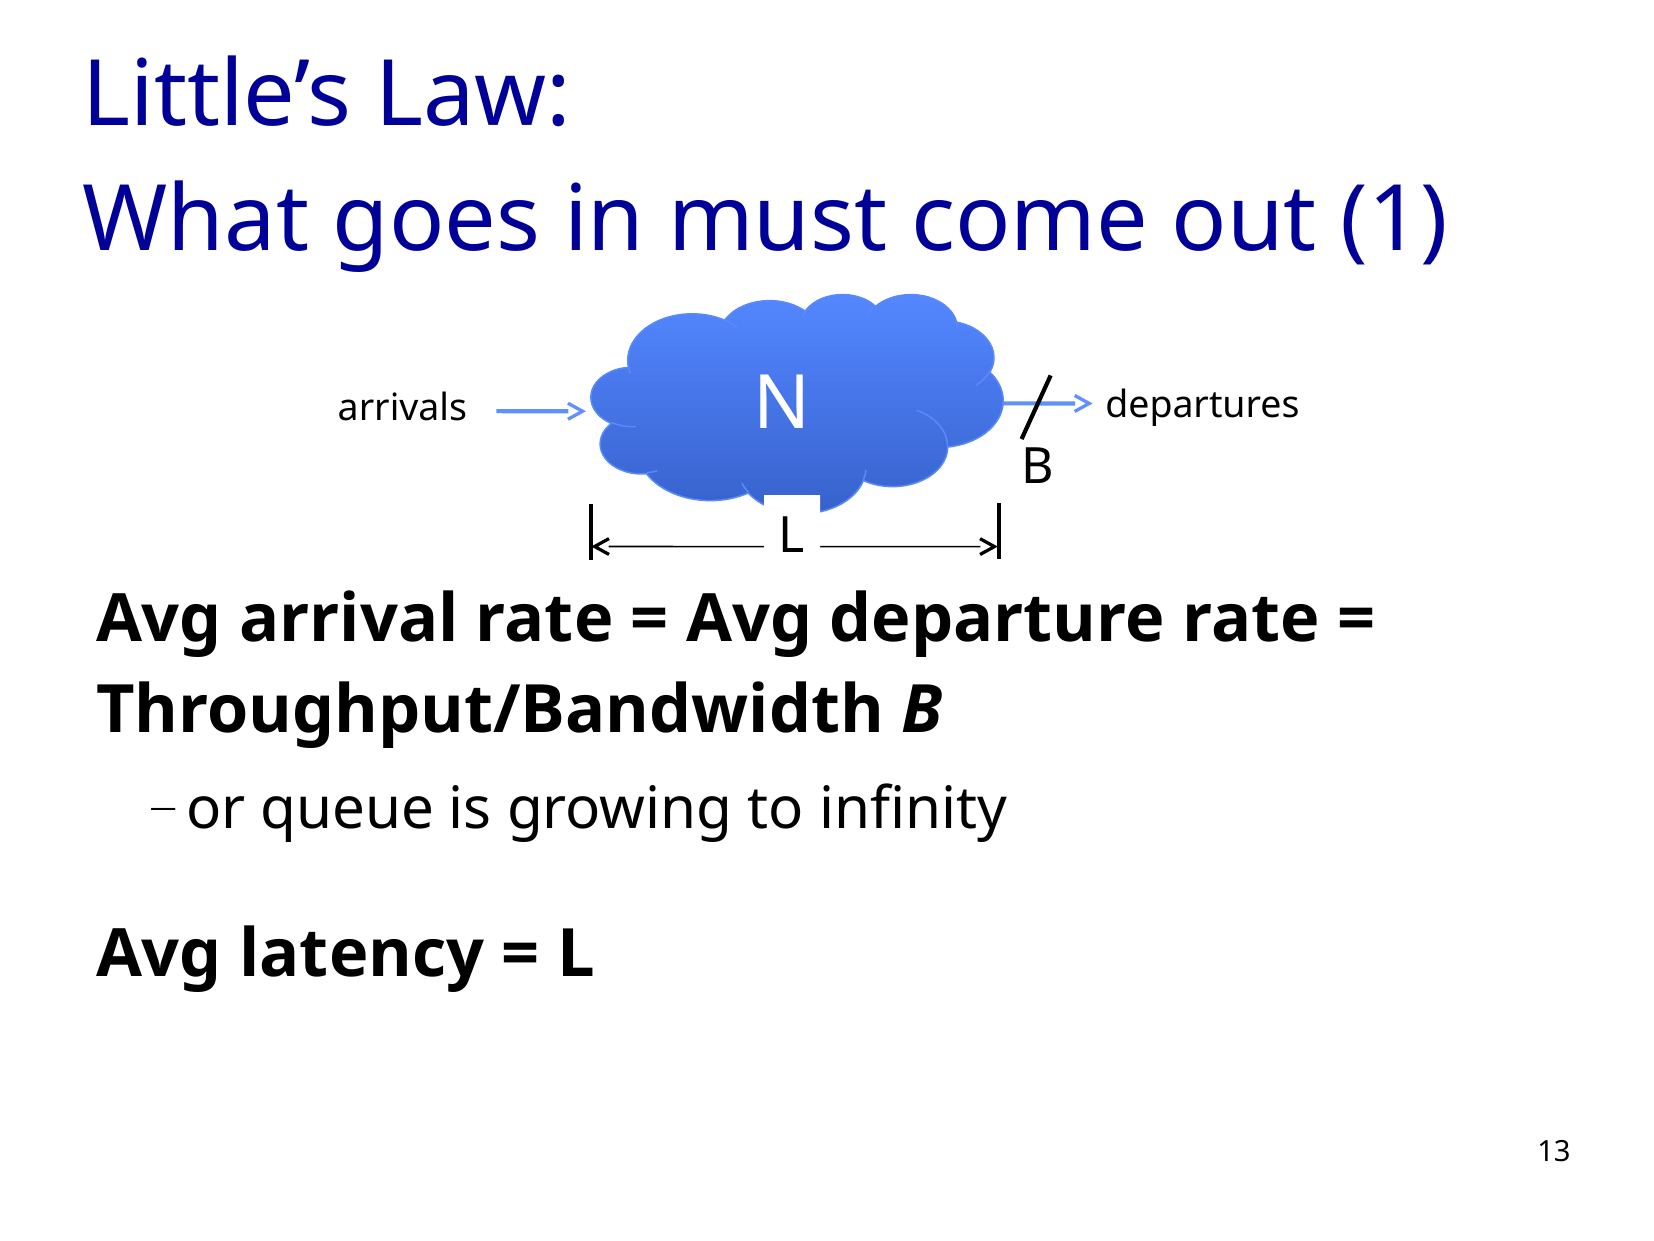

# Little’s Law: What goes in must come out (1)
N
departures
arrivals
B
L
Avg arrival rate = Avg departure rate = Throughput/Bandwidth B
or queue is growing to infinity
Avg latency = L
13